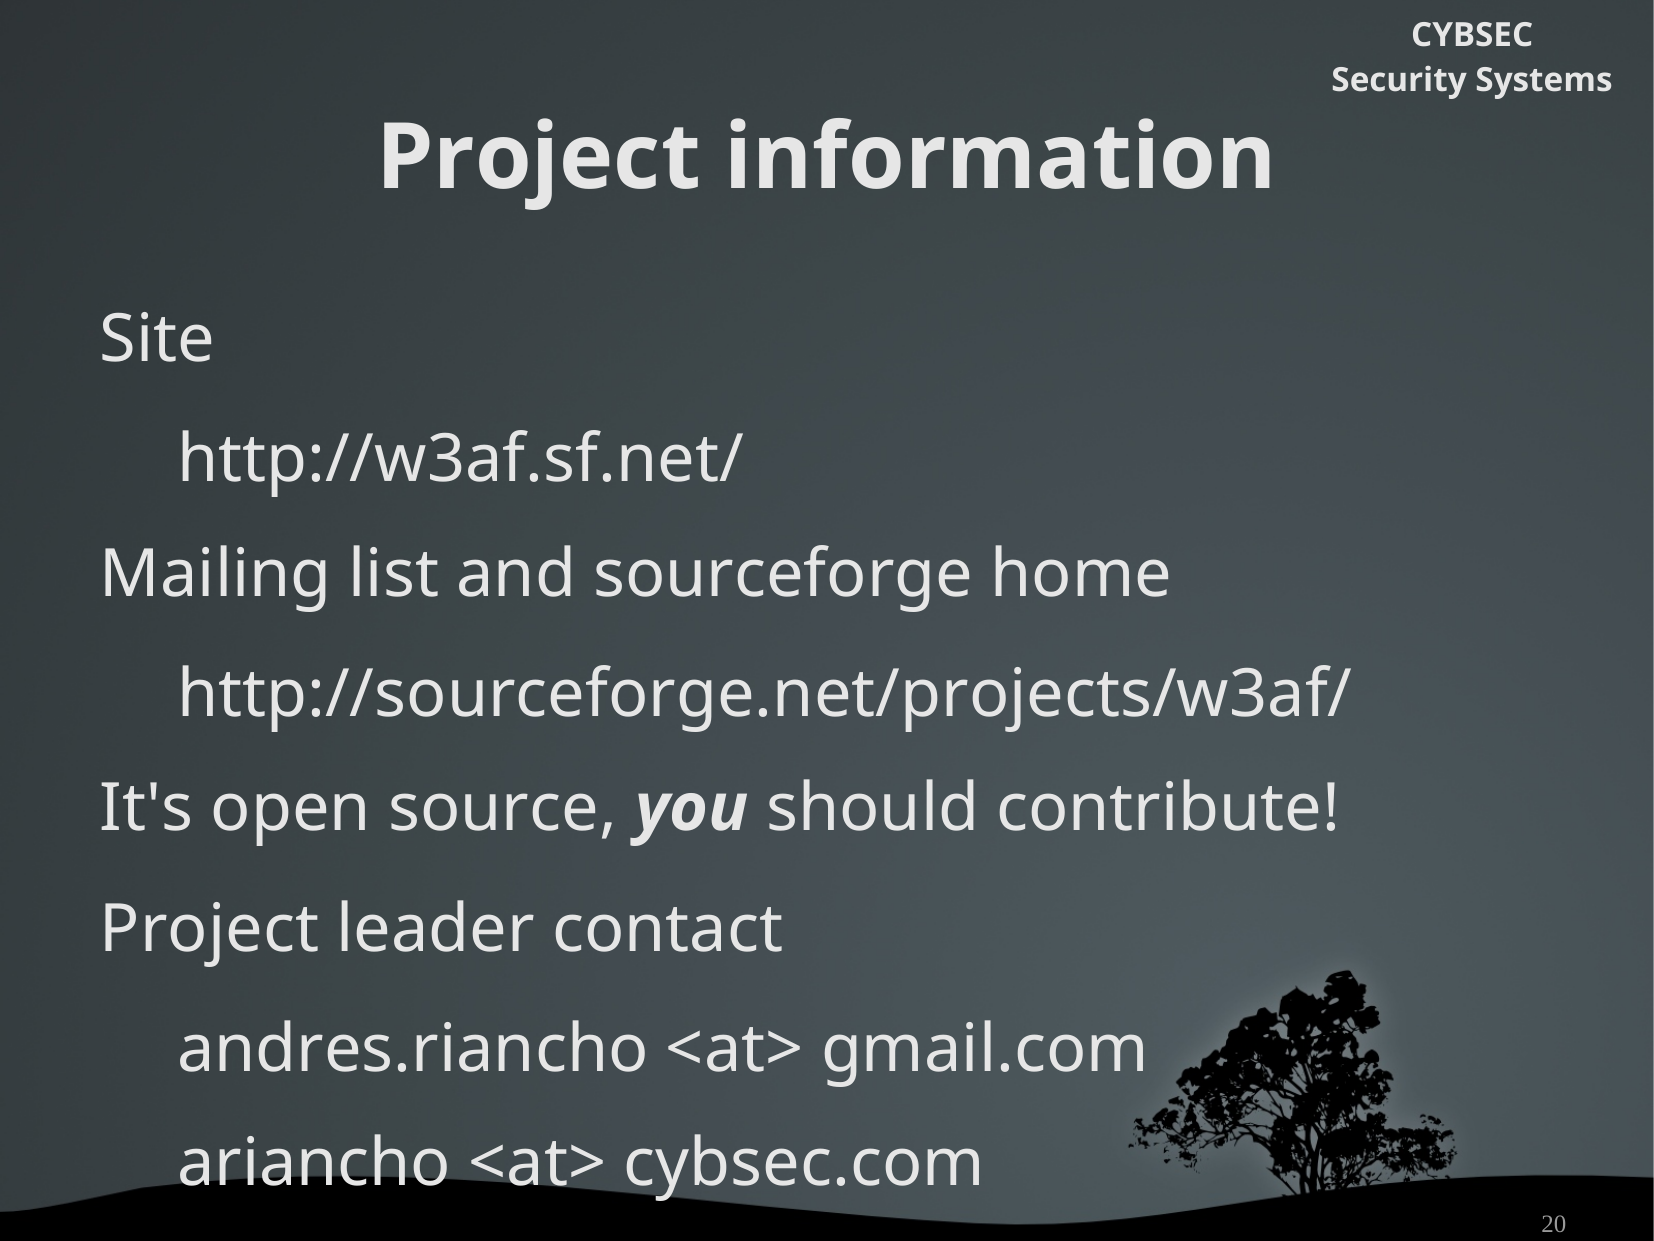

CYBSEC
Security Systems
# Project information
 Site
http://w3af.sf.net/
 Mailing list and sourceforge home
http://sourceforge.net/projects/w3af/
 It's open source, you should contribute!
 Project leader contact
andres.riancho <at> gmail.com
ariancho <at> cybsec.com
20